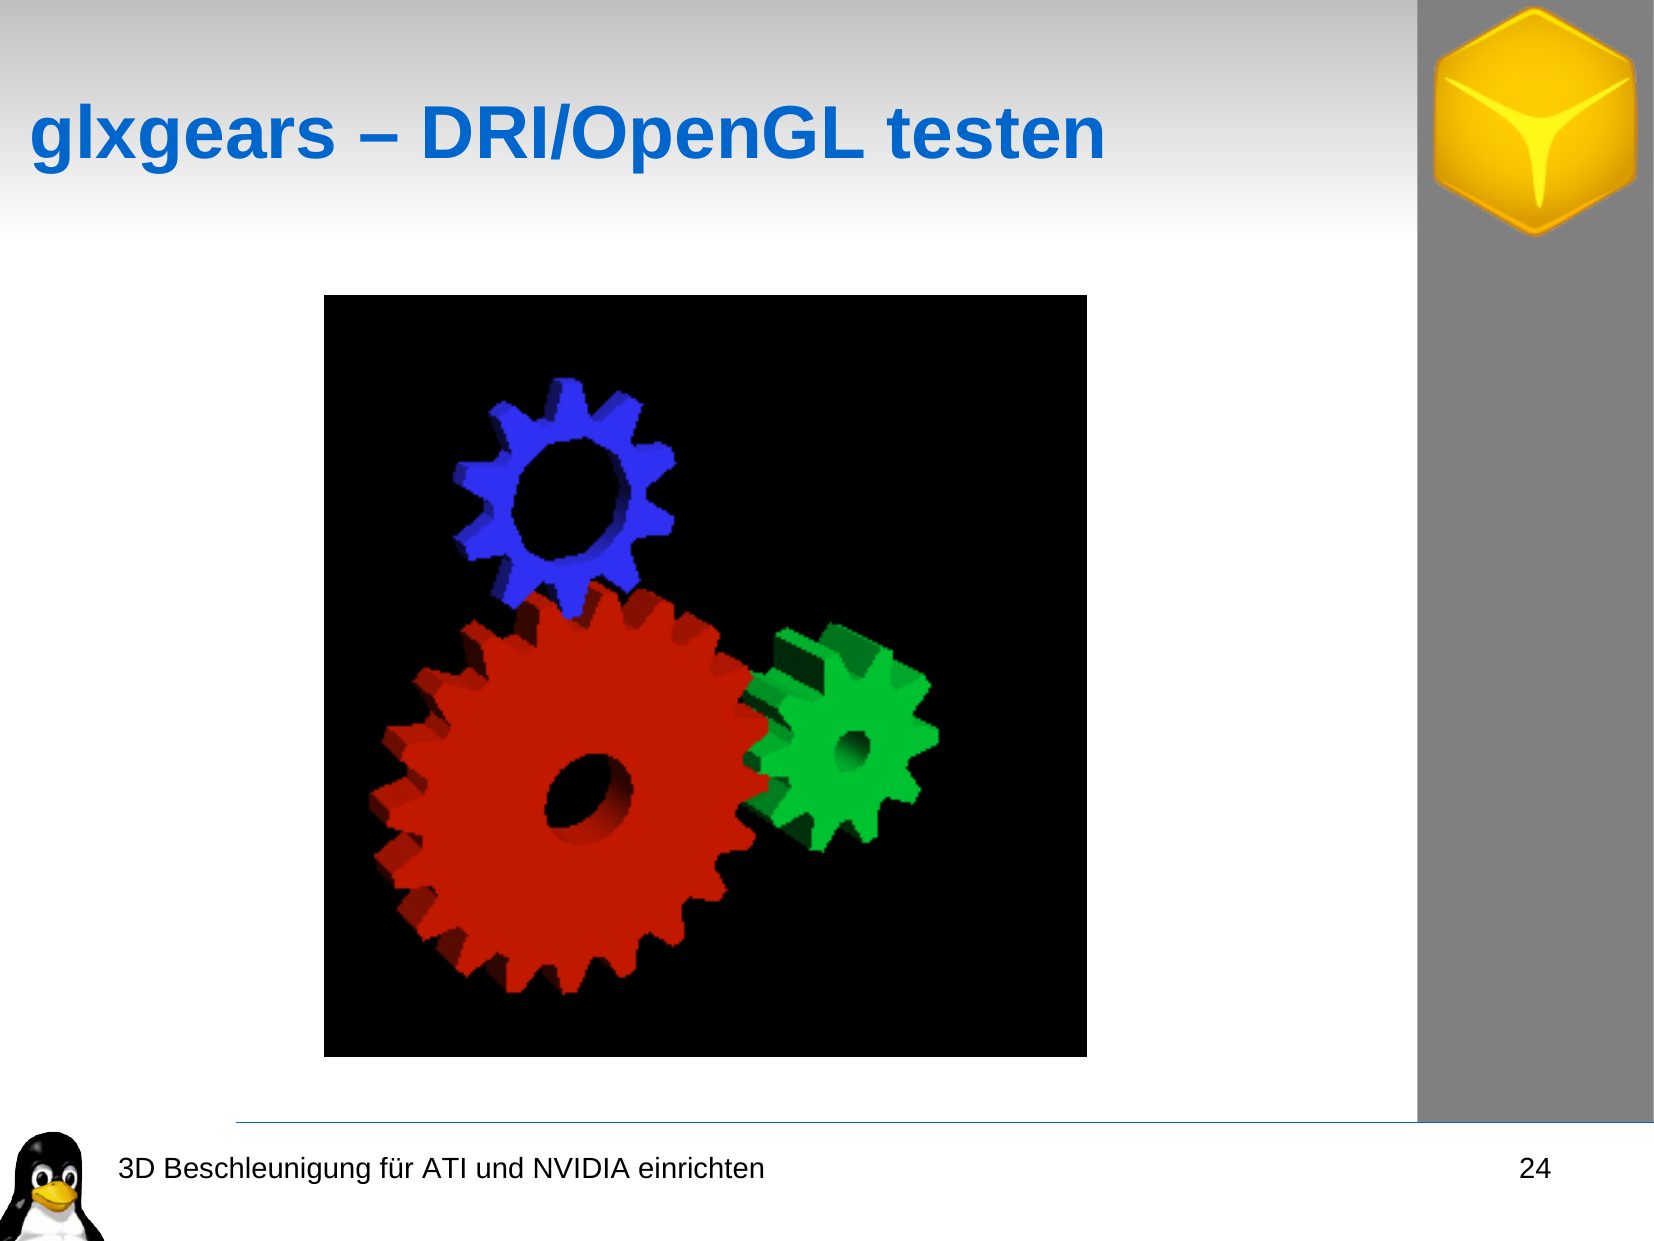

# glxgears – DRI/OpenGL testen
3D Beschleunigung für ATI und NVIDIA einrichten
24